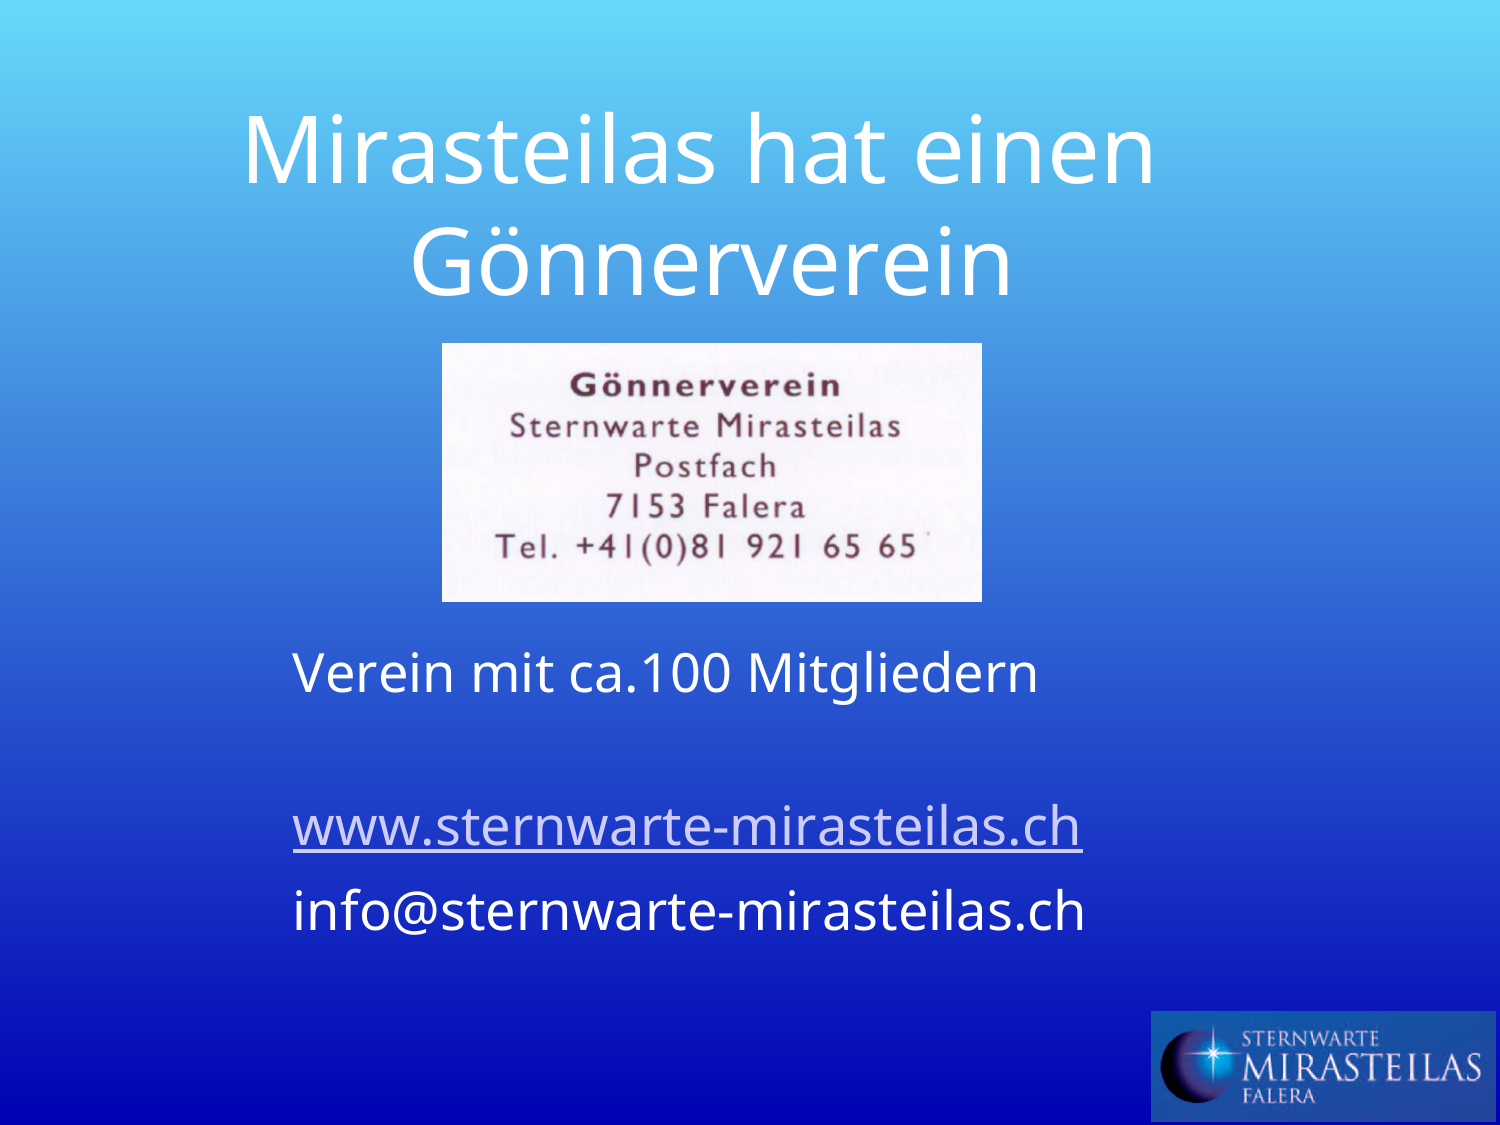

Mirasteilas hat einen
Gönnerverein
Verein mit ca.100 Mitgliedern
www.sternwarte-mirasteilas.ch
info@sternwarte-mirasteilas.ch